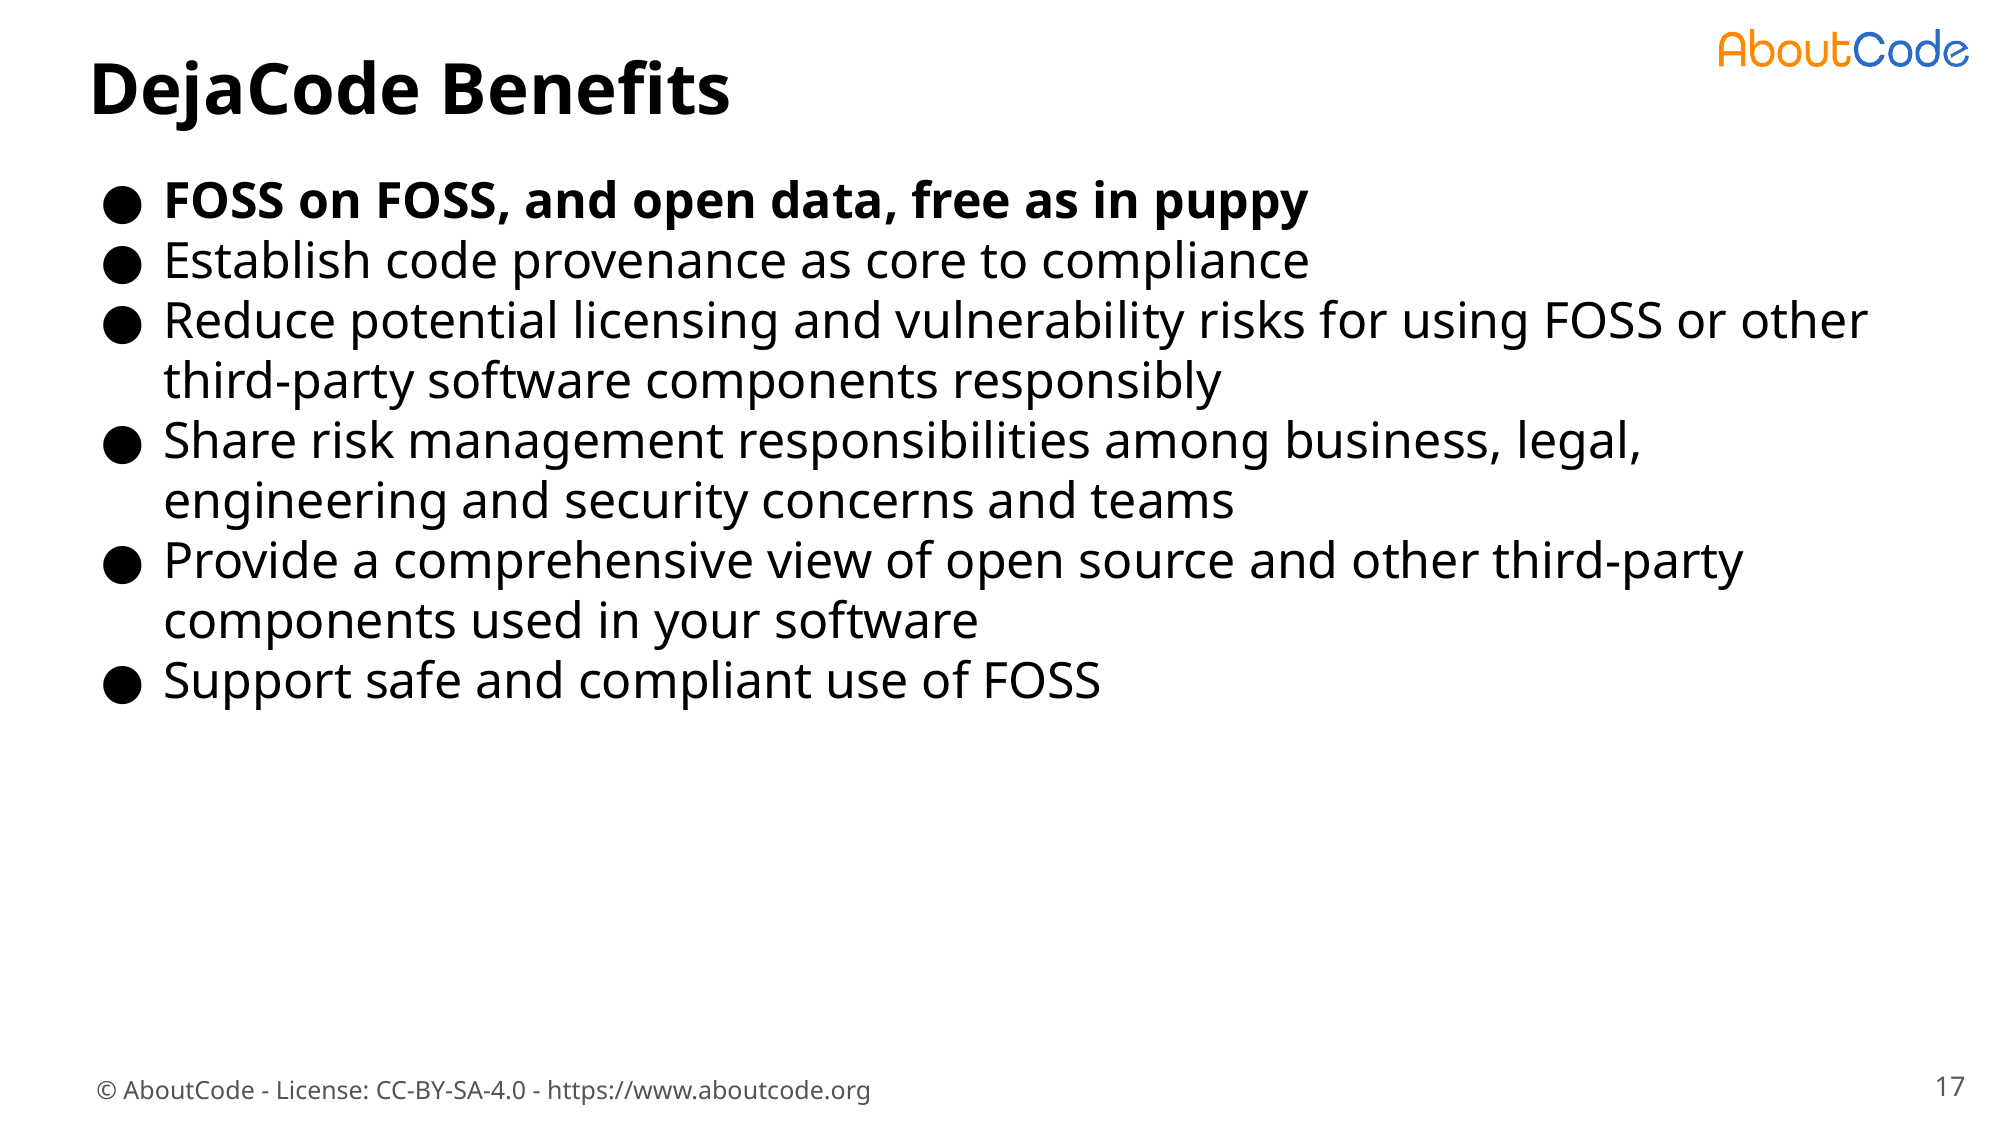

DejaCode Benefits
# FOSS on FOSS, and open data, free as in puppy
Establish code provenance as core to compliance
Reduce potential licensing and vulnerability risks for using FOSS or other third-party software components responsibly
Share risk management responsibilities among business, legal, engineering and security concerns and teams
Provide a comprehensive view of open source and other third-party components used in your software
Support safe and compliant use of FOSS